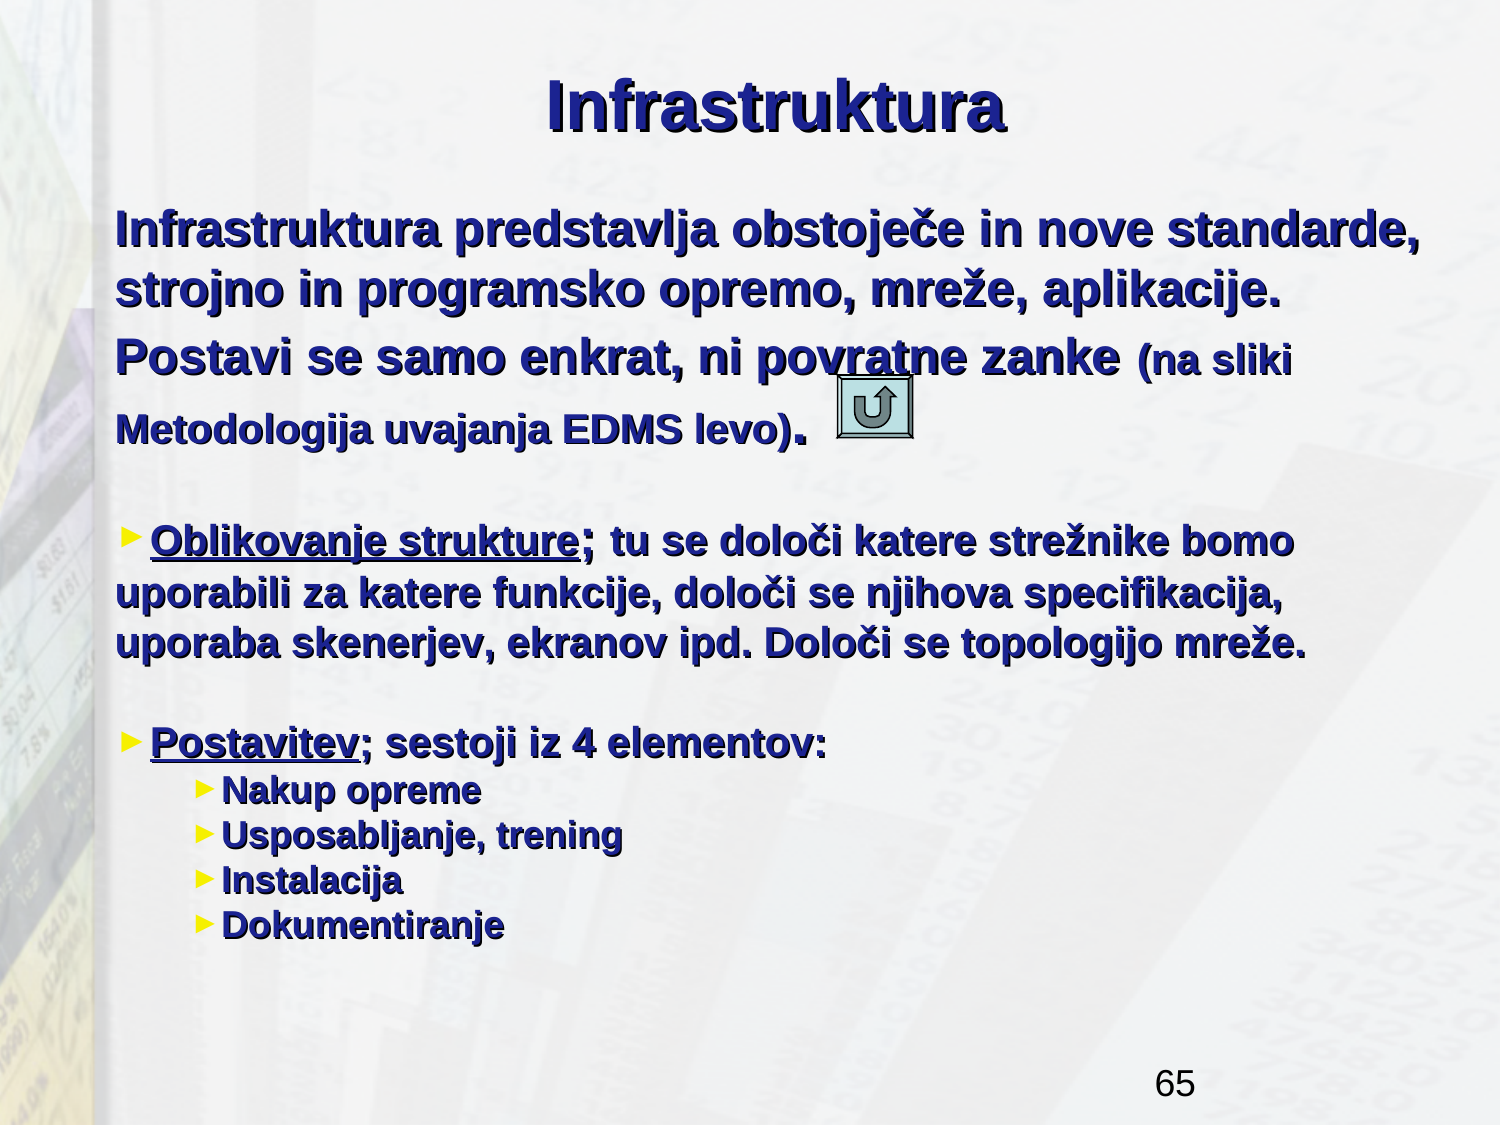

# Infrastruktura
Infrastruktura predstavlja obstoječe in nove standarde, strojno in programsko opremo, mreže, aplikacije.
Postavi se samo enkrat, ni povratne zanke (na sliki Metodologija uvajanja EDMS levo).
Oblikovanje strukture; tu se določi katere strežnike bomo uporabili za katere funkcije, določi se njihova specifikacija, uporaba skenerjev, ekranov ipd. Določi se topologijo mreže.
Postavitev; sestoji iz 4 elementov:
Nakup opreme
Usposabljanje, trening
Instalacija
Dokumentiranje
65